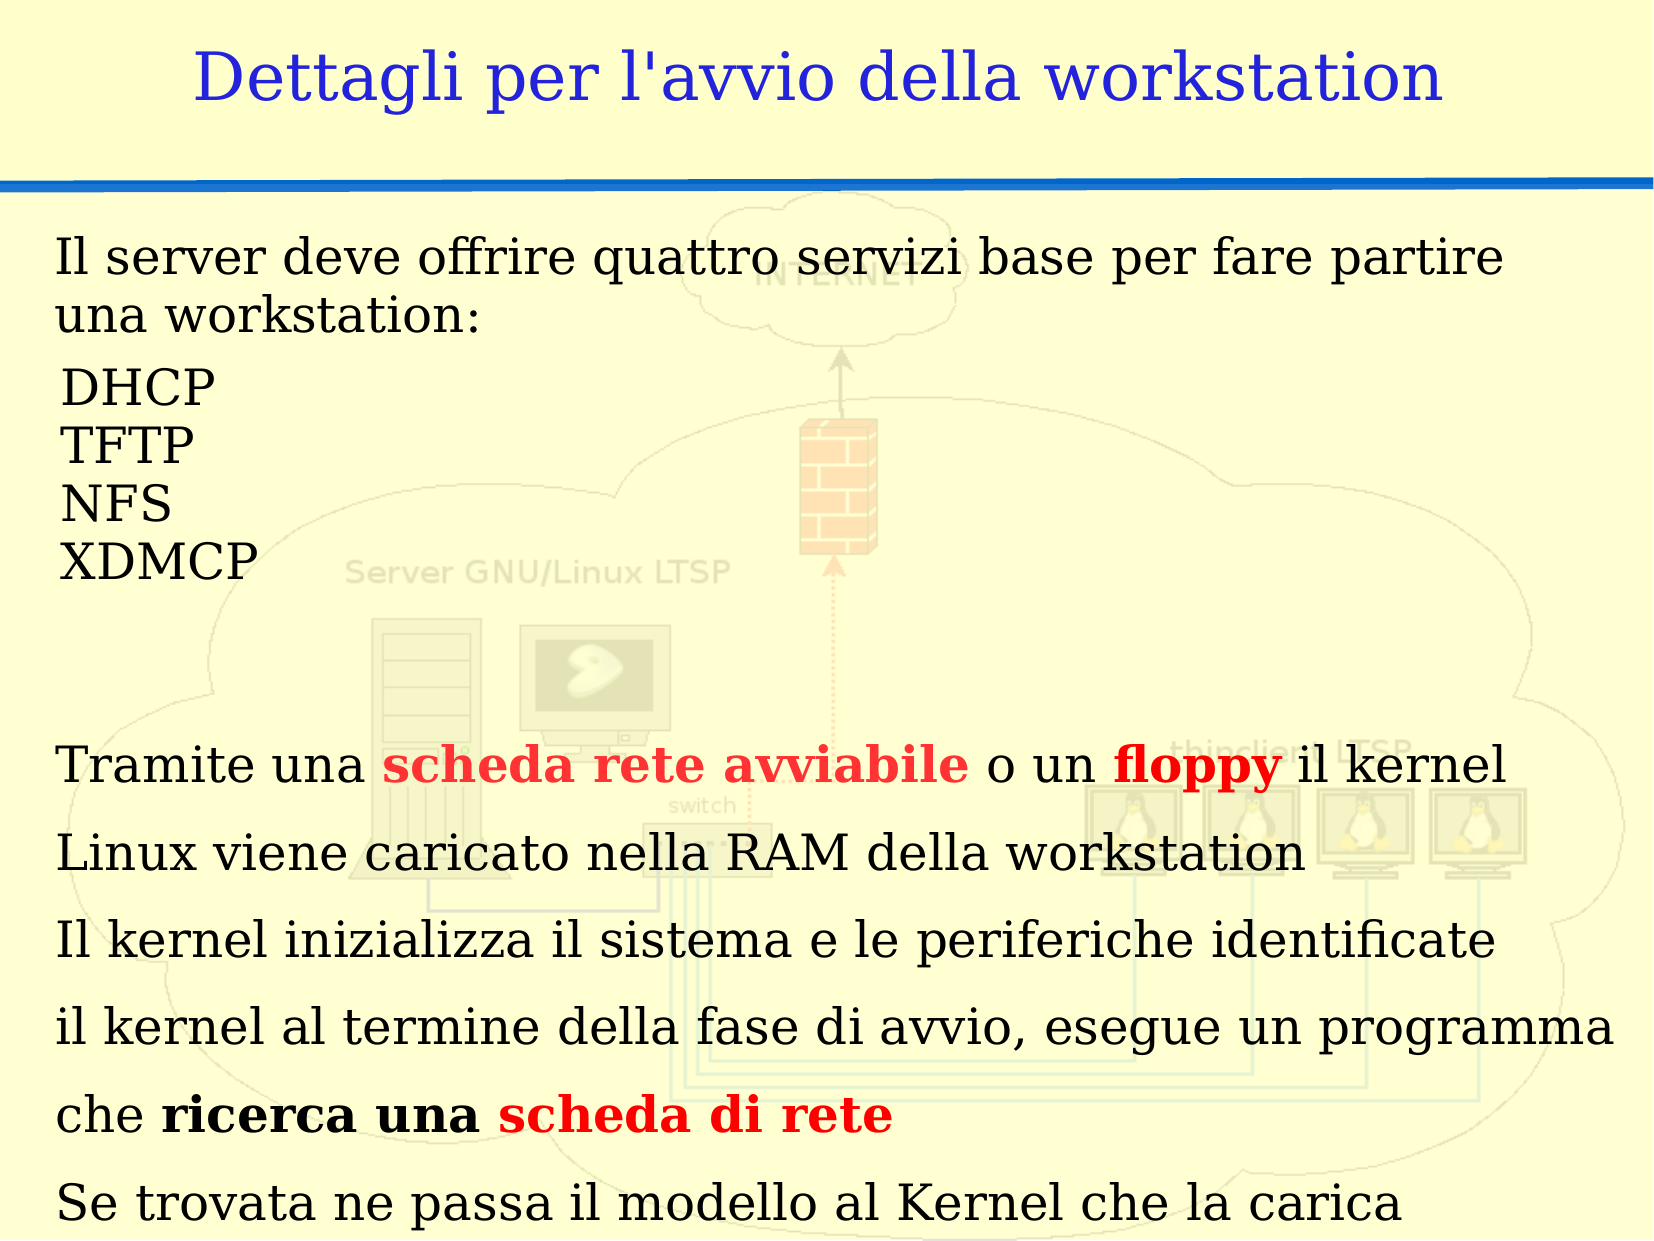

# Dettagli per l'avvio della workstation
Il server deve offrire quattro servizi base per fare partire una workstation:
DHCP
TFTP
NFS
XDMCP
Tramite una scheda rete avviabile o un floppy il kernel Linux viene caricato nella RAM della workstation
Il kernel inizializza il sistema e le periferiche identificate
il kernel al termine della fase di avvio, esegue un programma che ricerca una scheda di rete
Se trovata ne passa il modello al Kernel che la carica